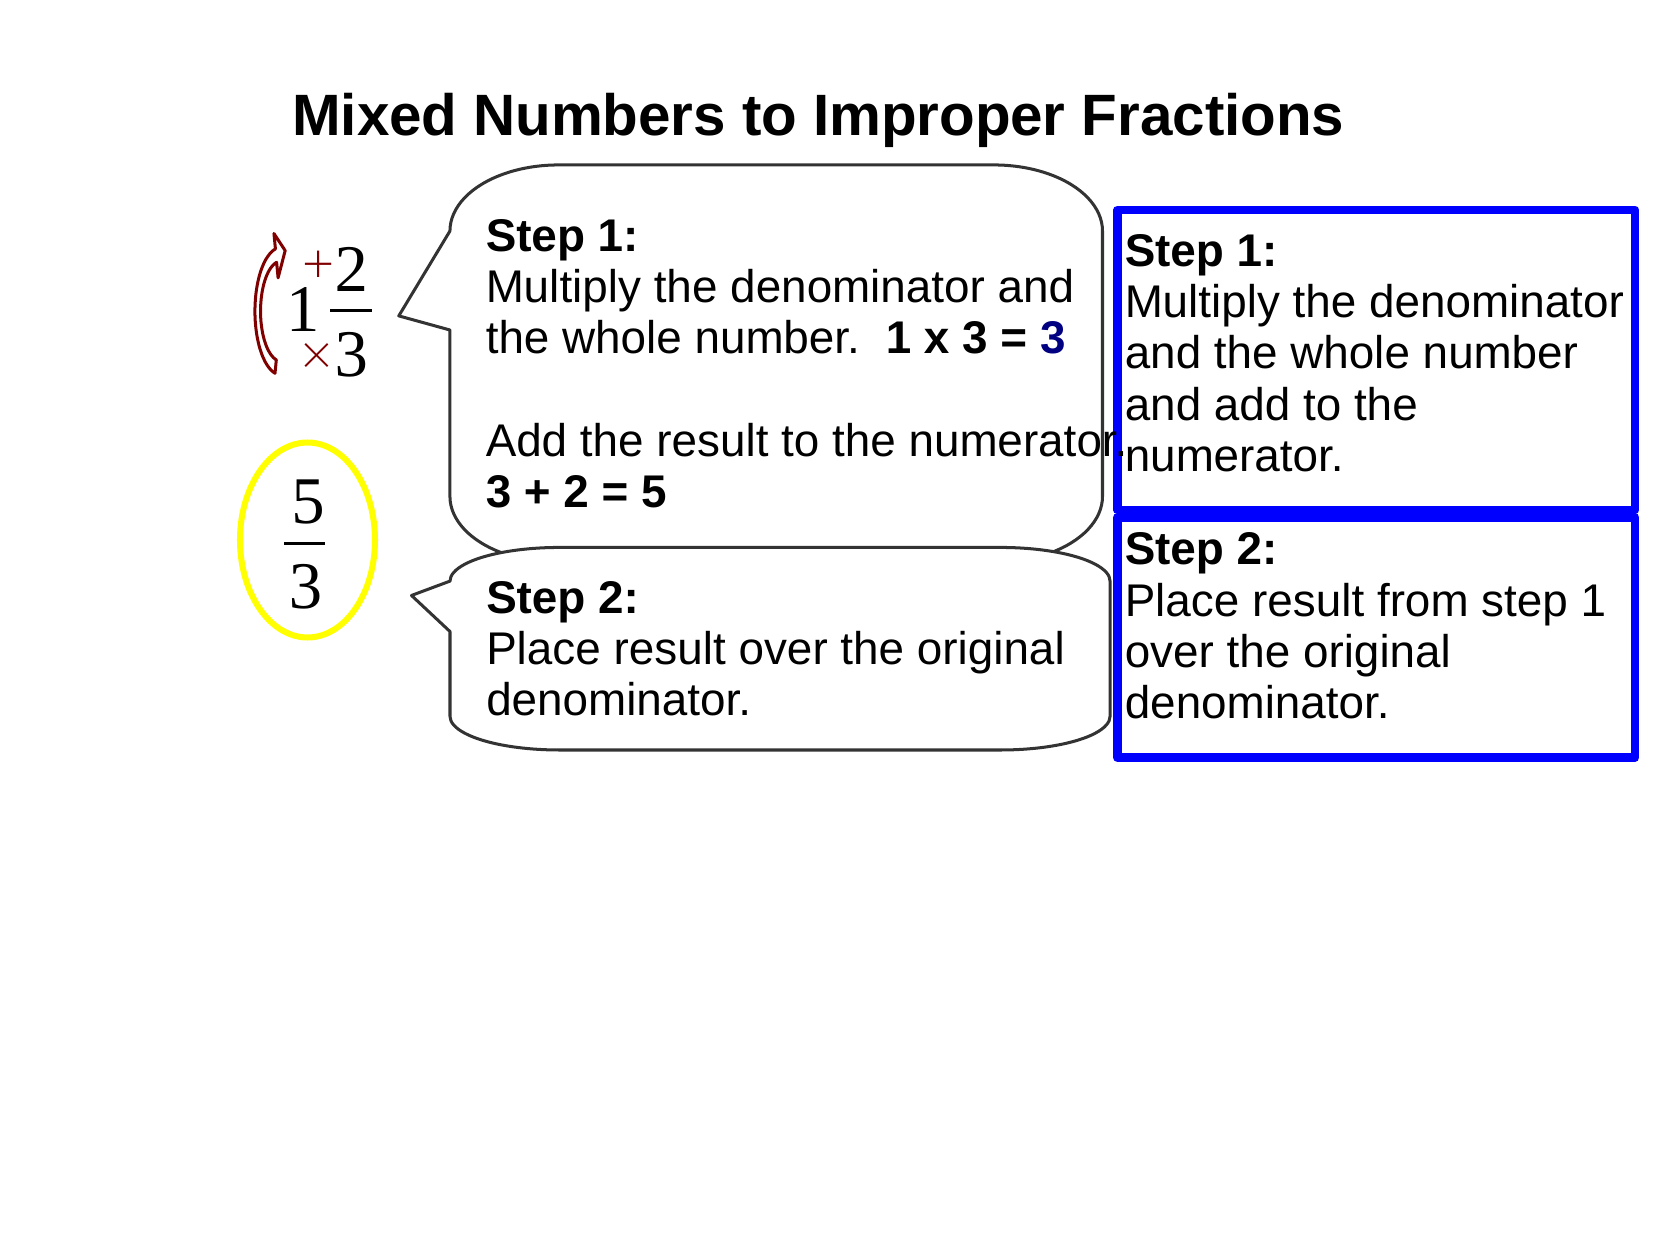

Mixed Numbers to Improper Fractions
Step 1:
Multiply the denominator and
the whole number. 1 x 3 = 3
Add the result to the numerator.
3 + 2 = 5
Step 1:
Multiply the denominator
and the whole number
and add to the numerator.
Step 2:
Place result from step 1 over the original
denominator.
Step 2:
Place result over the original
denominator.